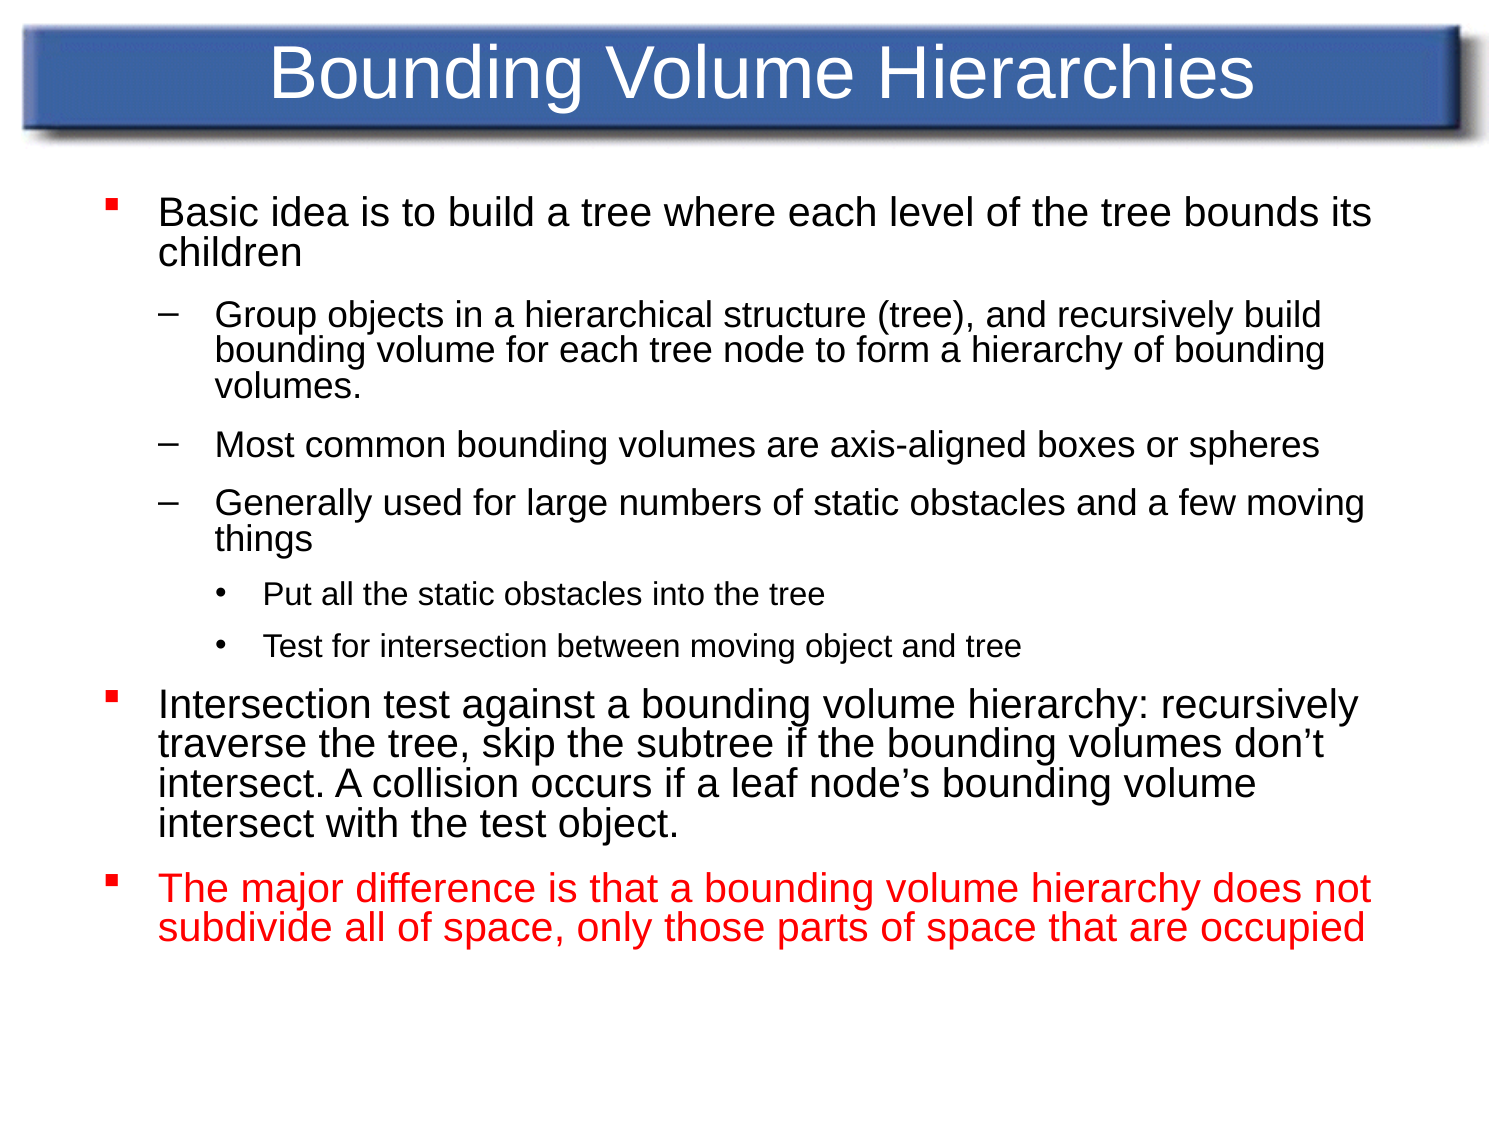

# Bounding Volume Hierarchies
Basic idea is to build a tree where each level of the tree bounds its children
Group objects in a hierarchical structure (tree), and recursively build bounding volume for each tree node to form a hierarchy of bounding volumes.
Most common bounding volumes are axis-aligned boxes or spheres
Generally used for large numbers of static obstacles and a few moving things
Put all the static obstacles into the tree
Test for intersection between moving object and tree
Intersection test against a bounding volume hierarchy: recursively traverse the tree, skip the subtree if the bounding volumes don’t intersect. A collision occurs if a leaf node’s bounding volume intersect with the test object.
The major difference is that a bounding volume hierarchy does not subdivide all of space, only those parts of space that are occupied